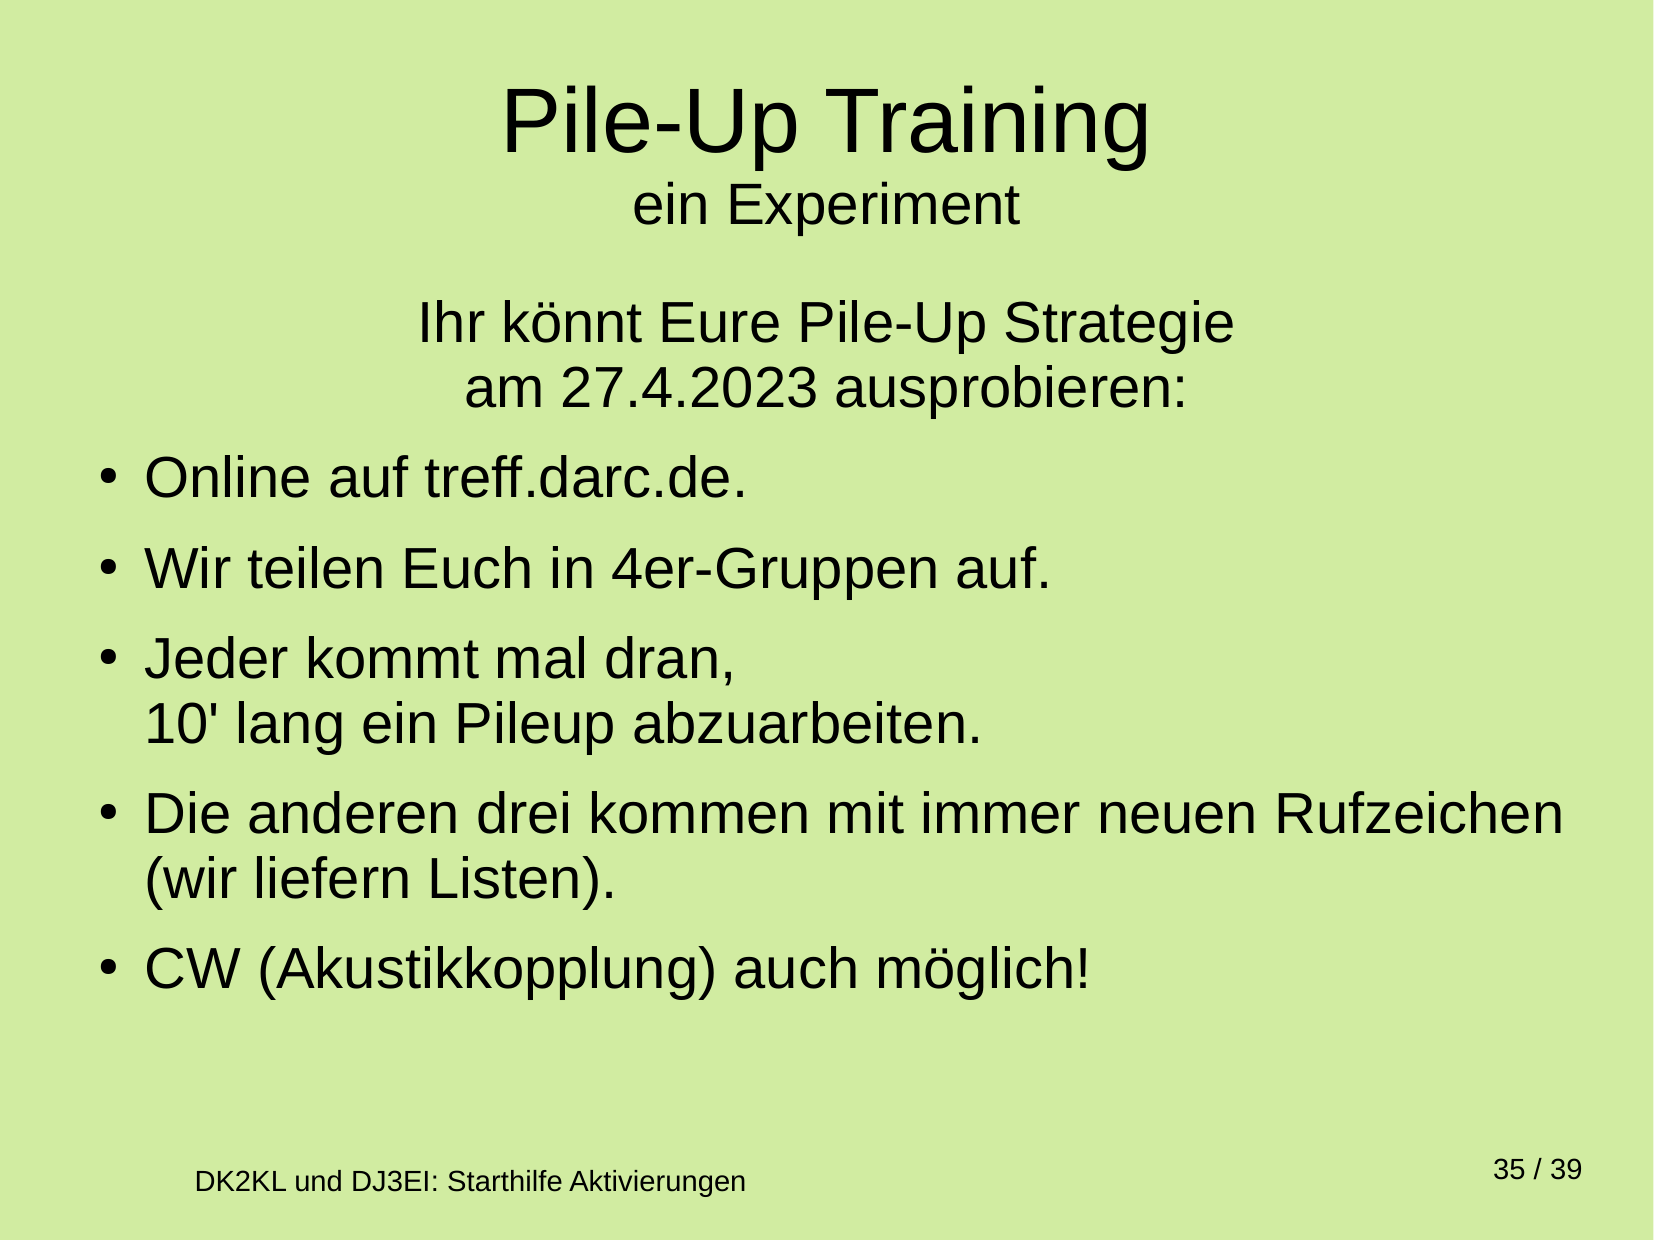

# Pile-Up Training ein Experiment
Ihr könnt Eure Pile-Up Strategie
am 27.4.2023 ausprobieren:
Online auf treff.darc.de.
Wir teilen Euch in 4er-Gruppen auf.
Jeder kommt mal dran,
10' lang ein Pileup abzuarbeiten.
Die anderen drei kommen mit immer neuen Rufzeichen (wir liefern Listen).
CW (Akustikkopplung) auch möglich!